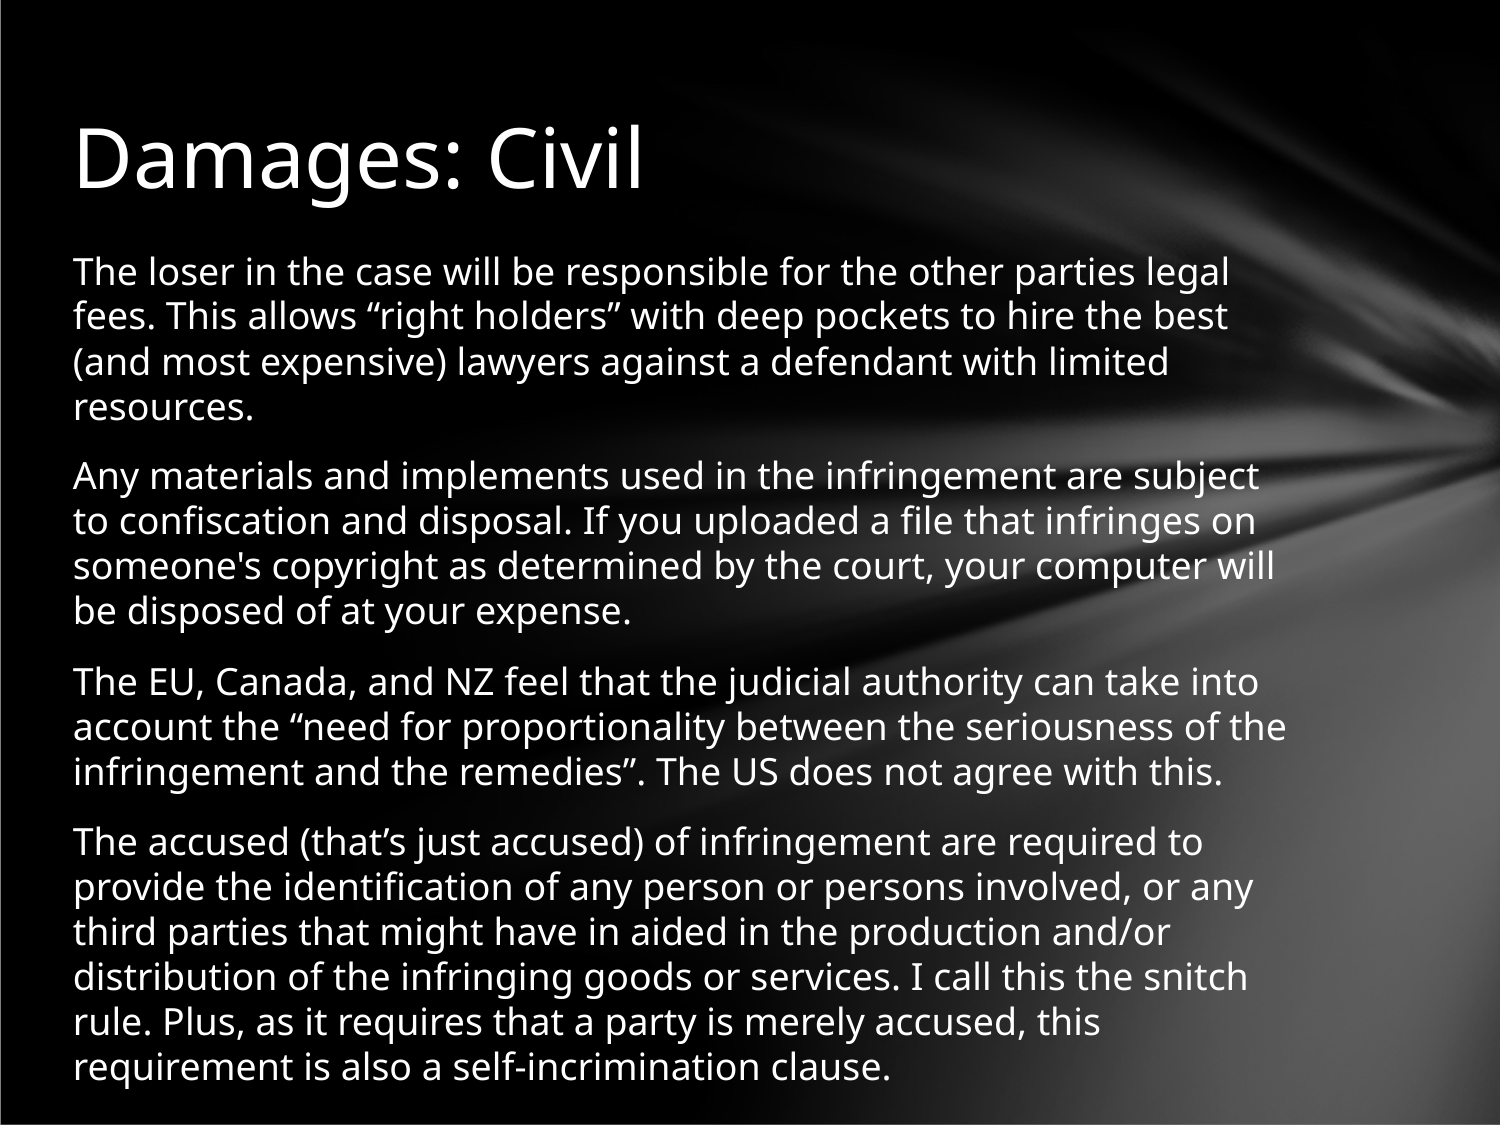

Damages: Civil
# The loser in the case will be responsible for the other parties legal fees. This allows “right holders” with deep pockets to hire the best (and most expensive) lawyers against a defendant with limited resources.
Any materials and implements used in the infringement are subject to confiscation and disposal. If you uploaded a file that infringes on someone's copyright as determined by the court, your computer will be disposed of at your expense.
The EU, Canada, and NZ feel that the judicial authority can take into account the “need for proportionality between the seriousness of the infringement and the remedies”. The US does not agree with this.
The accused (that’s just accused) of infringement are required to provide the identification of any person or persons involved, or any third parties that might have in aided in the production and/or distribution of the infringing goods or services. I call this the snitch rule. Plus, as it requires that a party is merely accused, this requirement is also a self-incrimination clause.